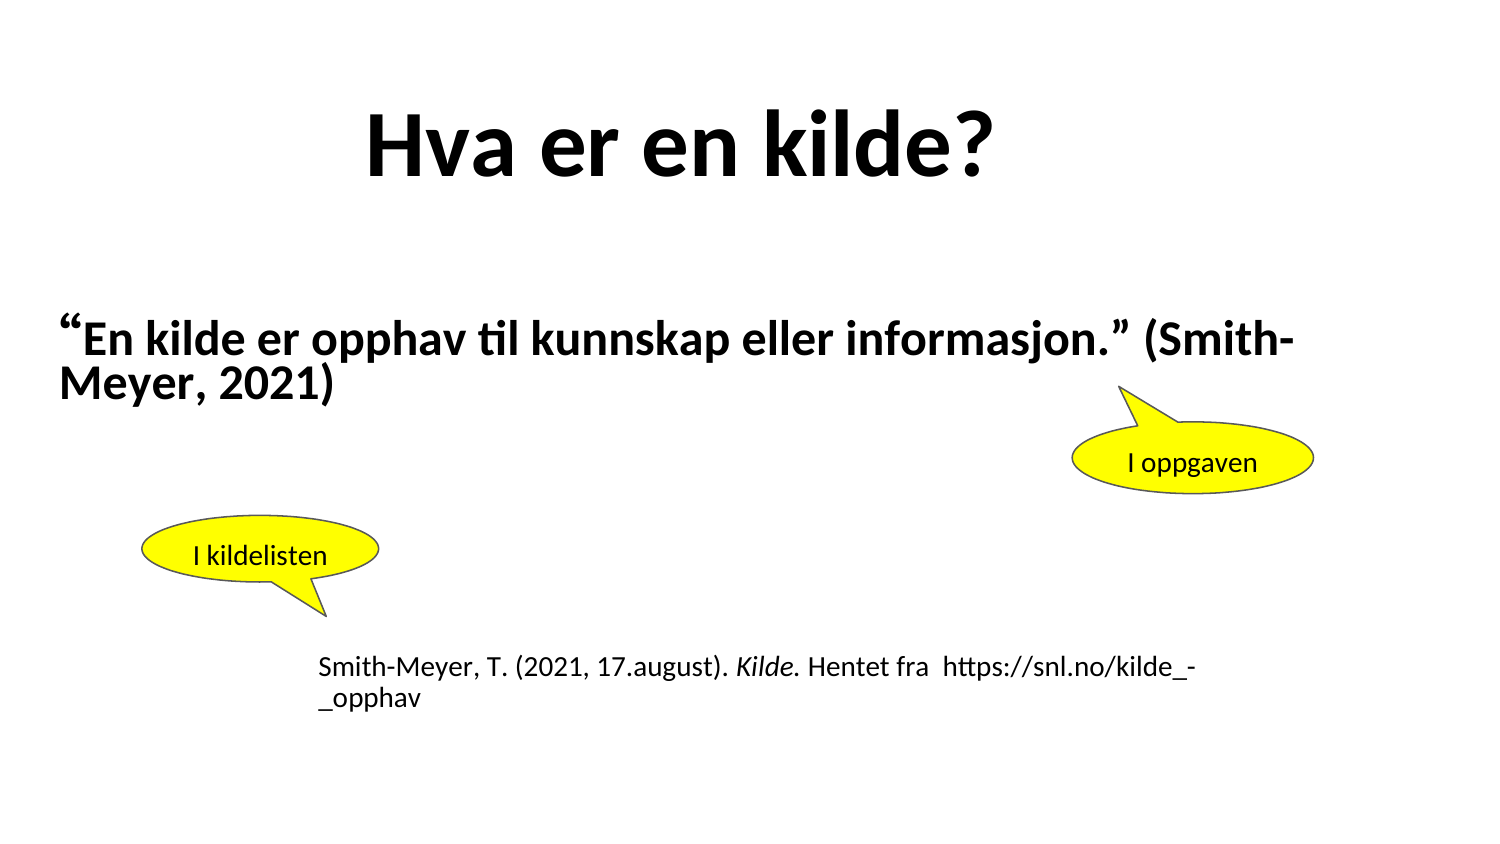

# Hva er en kilde?
“En kilde er opphav til kunnskap eller informasjon.” (Smith-Meyer, 2021)
I oppgaven
I kildelisten
Smith-Meyer, T. (2021, 17.august). Kilde. Hentet fra https://snl.no/kilde_-_opphav